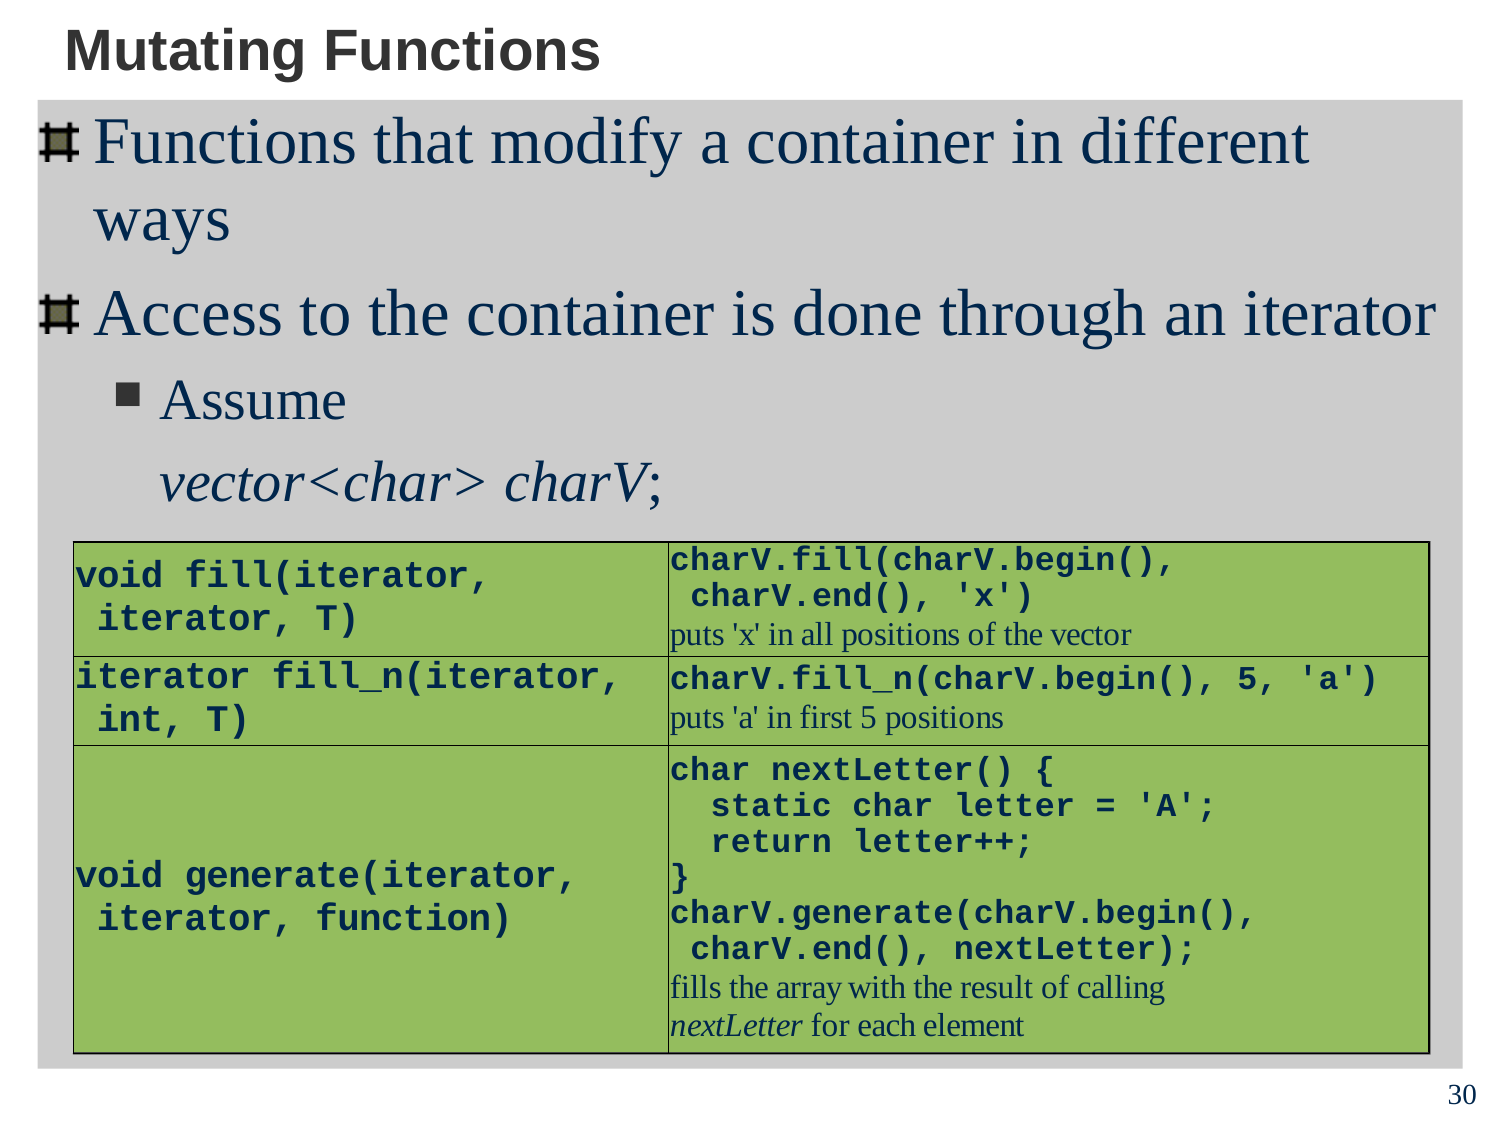

# Mutating Functions
Functions that modify a container in different ways
Access to the container is done through an iterator
Assume
vector<char> charV;